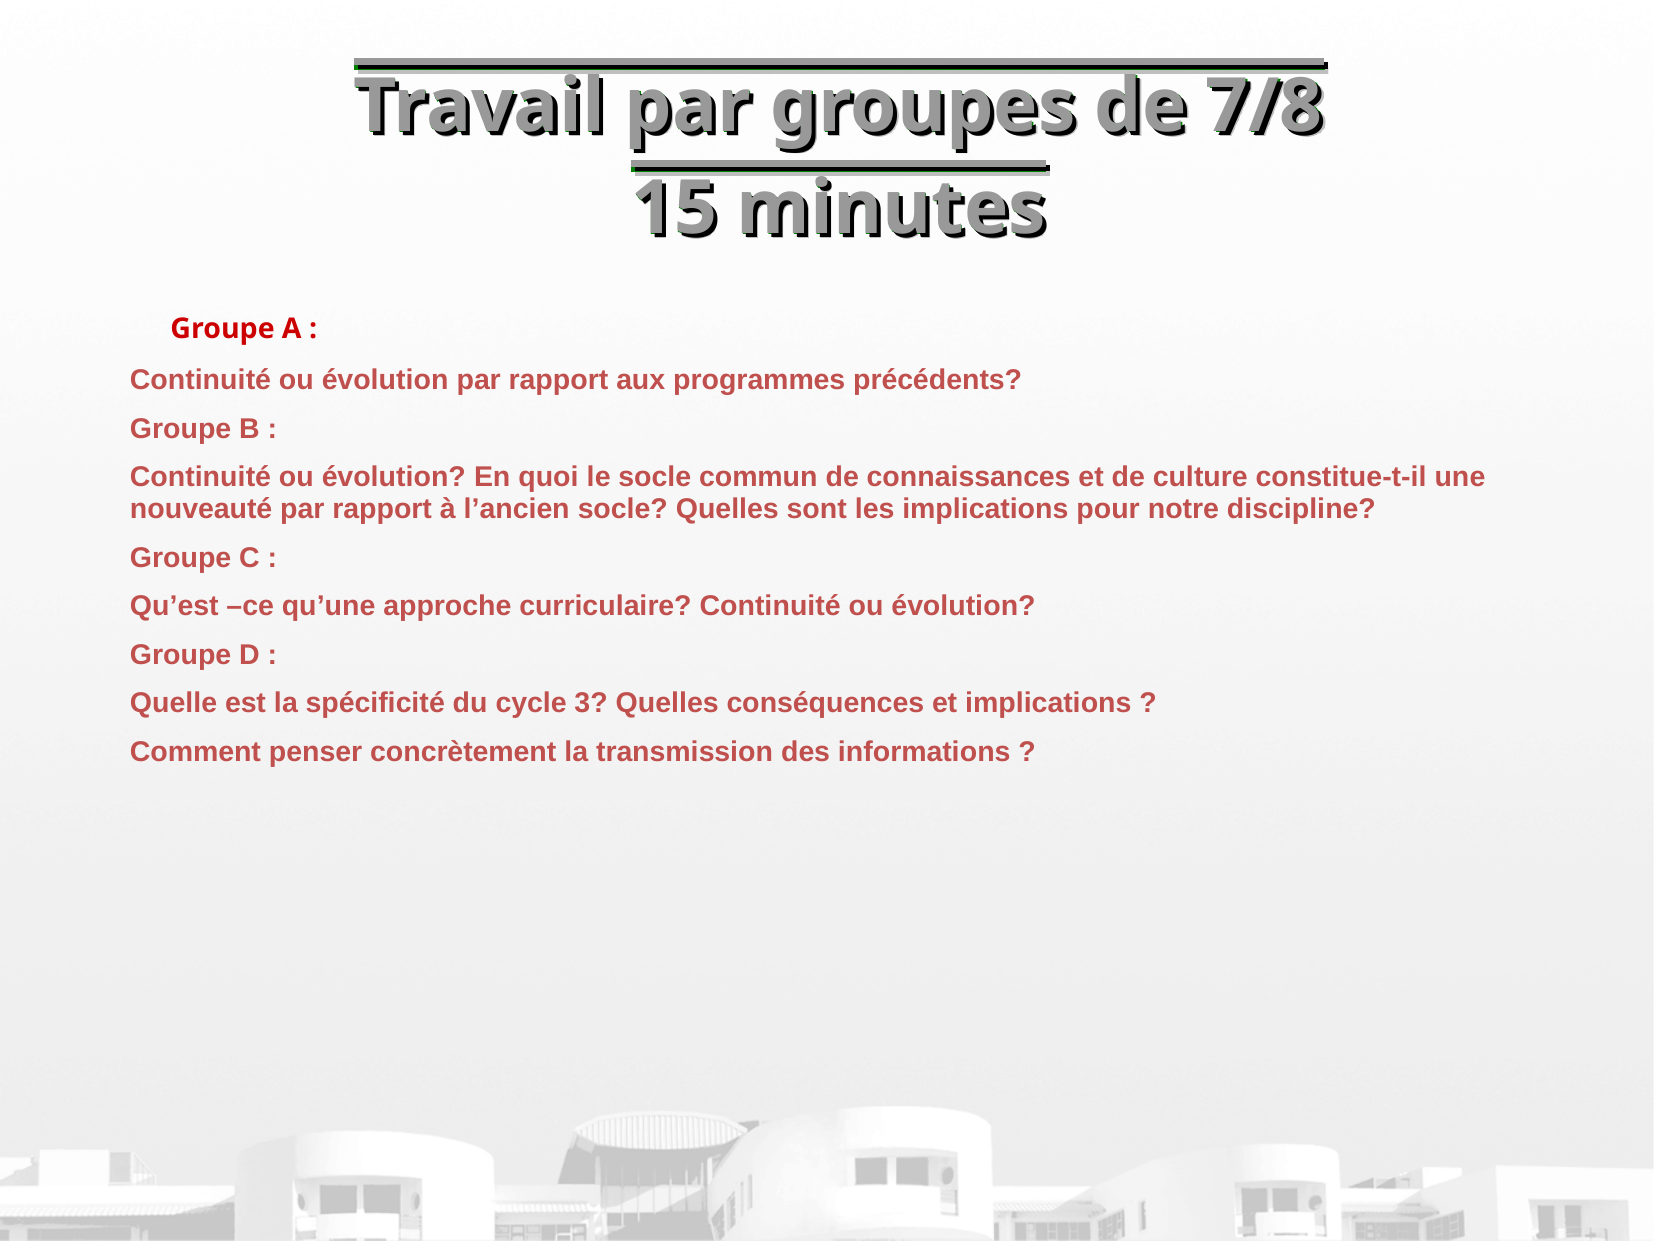

# Travail par groupes de 7/8 15 minutes
Groupe A :
Continuité ou évolution par rapport aux programmes précédents?
Groupe B :
Continuité ou évolution? En quoi le socle commun de connaissances et de culture constitue-t-il une nouveauté par rapport à l’ancien socle? Quelles sont les implications pour notre discipline?
Groupe C :
Qu’est –ce qu’une approche curriculaire? Continuité ou évolution?
Groupe D :
Quelle est la spécificité du cycle 3? Quelles conséquences et implications ?
Comment penser concrètement la transmission des informations ?